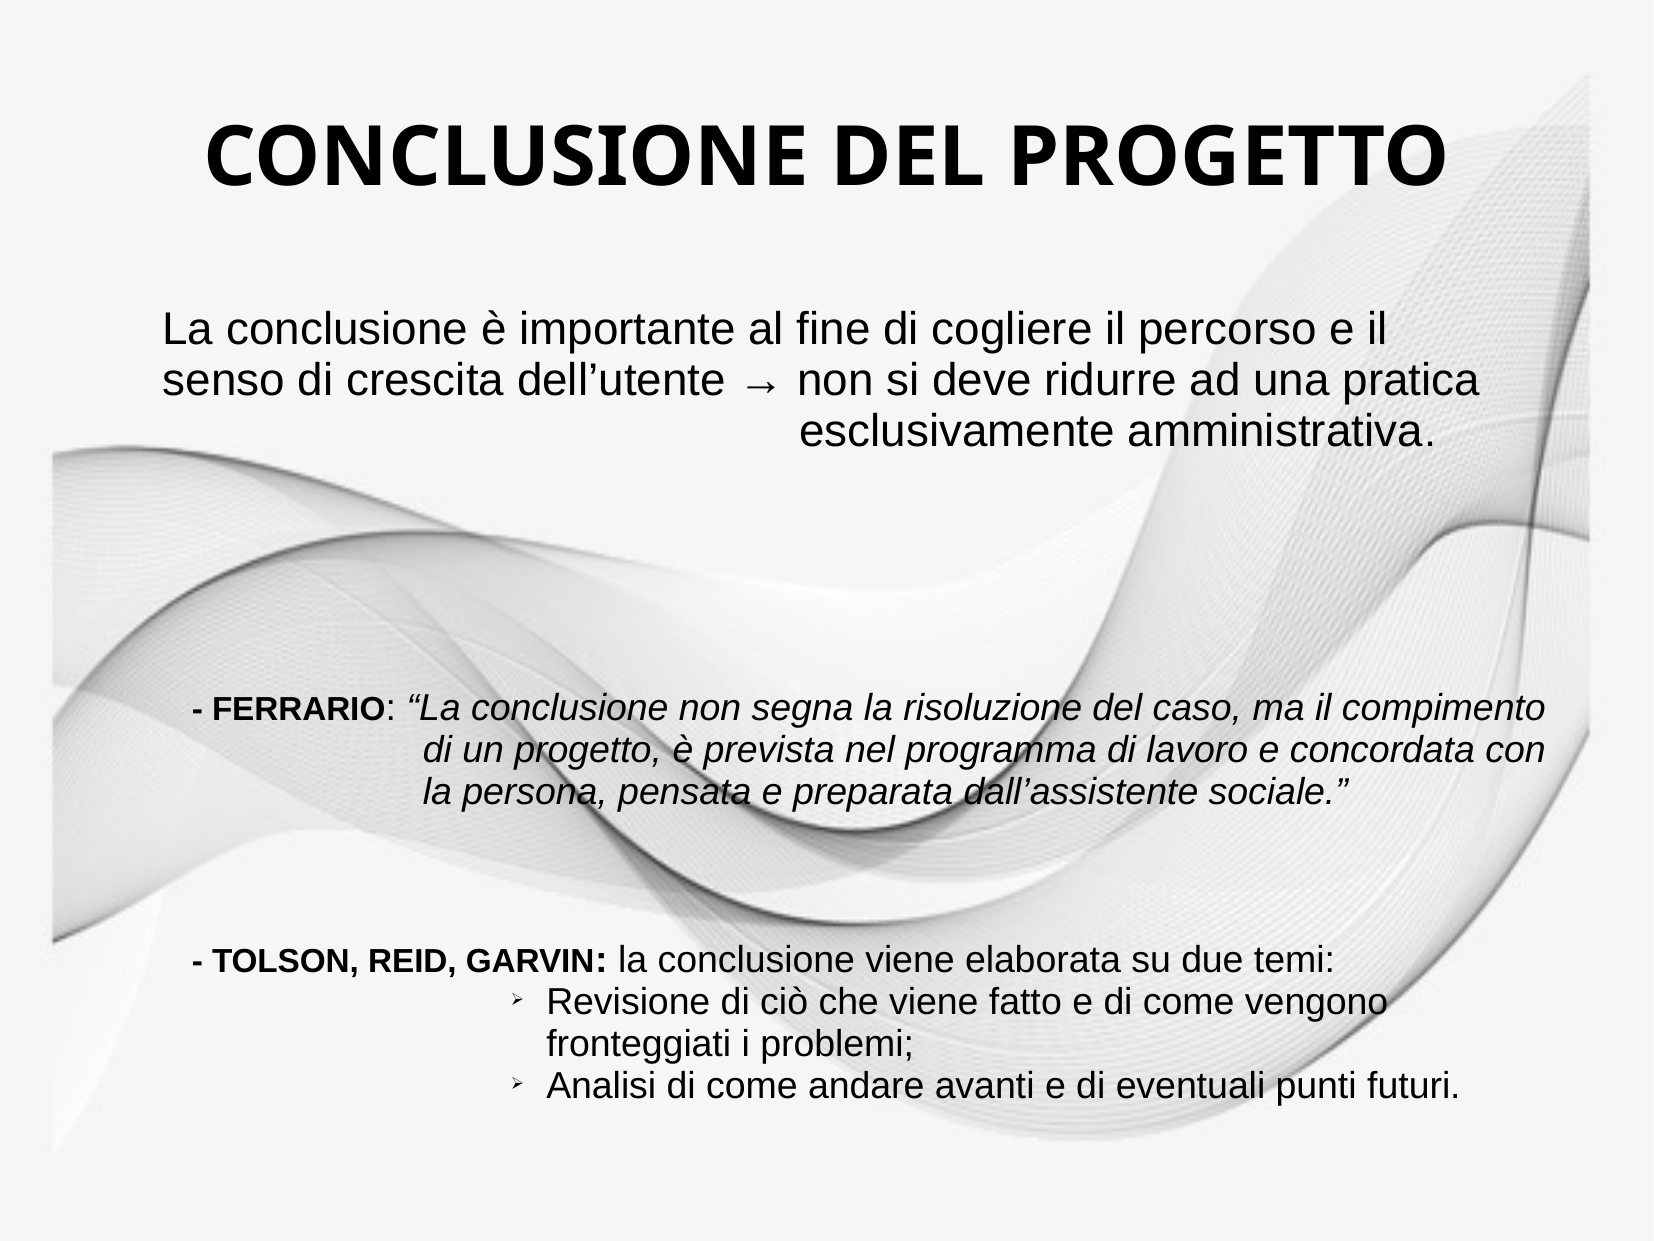

# CONCLUSIONE DEL PROGETTO
La conclusione è importante al fine di cogliere il percorso e il senso di crescita dell’utente → non si deve ridurre ad una pratica esclusivamente amministrativa.
- FERRARIO: “La conclusione non segna la risoluzione del caso, ma il compimento
 di un progetto, è prevista nel programma di lavoro e concordata con
 la persona, pensata e preparata dall’assistente sociale.”
- TOLSON, REID, GARVIN: la conclusione viene elaborata su due temi:
Revisione di ciò che viene fatto e di come vengono fronteggiati i problemi;
Analisi di come andare avanti e di eventuali punti futuri.